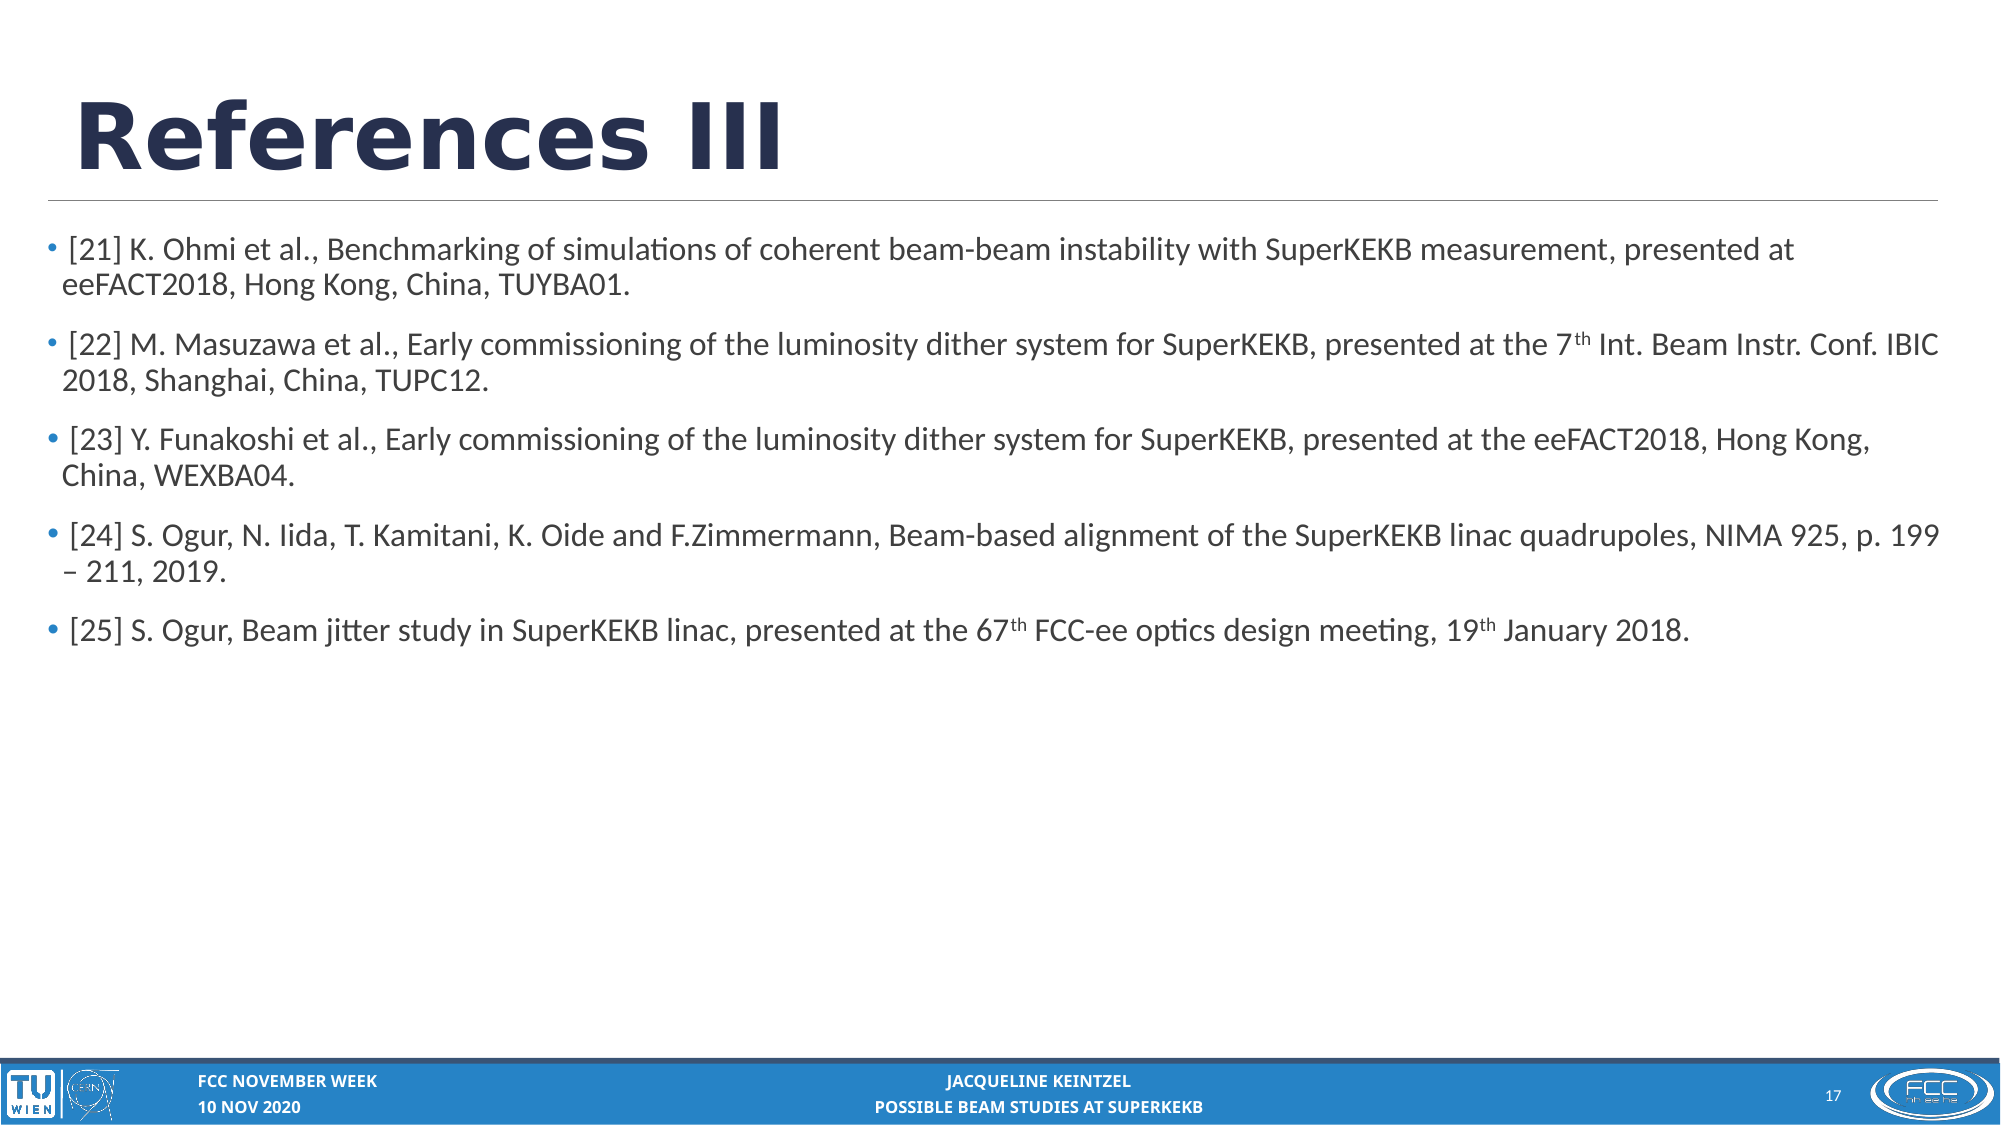

References III
 [21] K. Ohmi et al., Benchmarking of simulations of coherent beam-beam instability with SuperKEKB measurement, presented at eeFACT2018, Hong Kong, China, TUYBA01.
 [22] M. Masuzawa et al., Early commissioning of the luminosity dither system for SuperKEKB, presented at the 7th Int. Beam Instr. Conf. IBIC 2018, Shanghai, China, TUPC12.
 [23] Y. Funakoshi et al., Early commissioning of the luminosity dither system for SuperKEKB, presented at the eeFACT2018, Hong Kong, China, WEXBA04.
 [24] S. Ogur, N. Iida, T. Kamitani, K. Oide and F.Zimmermann, Beam-based alignment of the SuperKEKB linac quadrupoles, NIMA 925, p. 199 – 211, 2019.
 [25] S. Ogur, Beam jitter study in SuperKEKB linac, presented at the 67th FCC-ee optics design meeting, 19th January 2018.